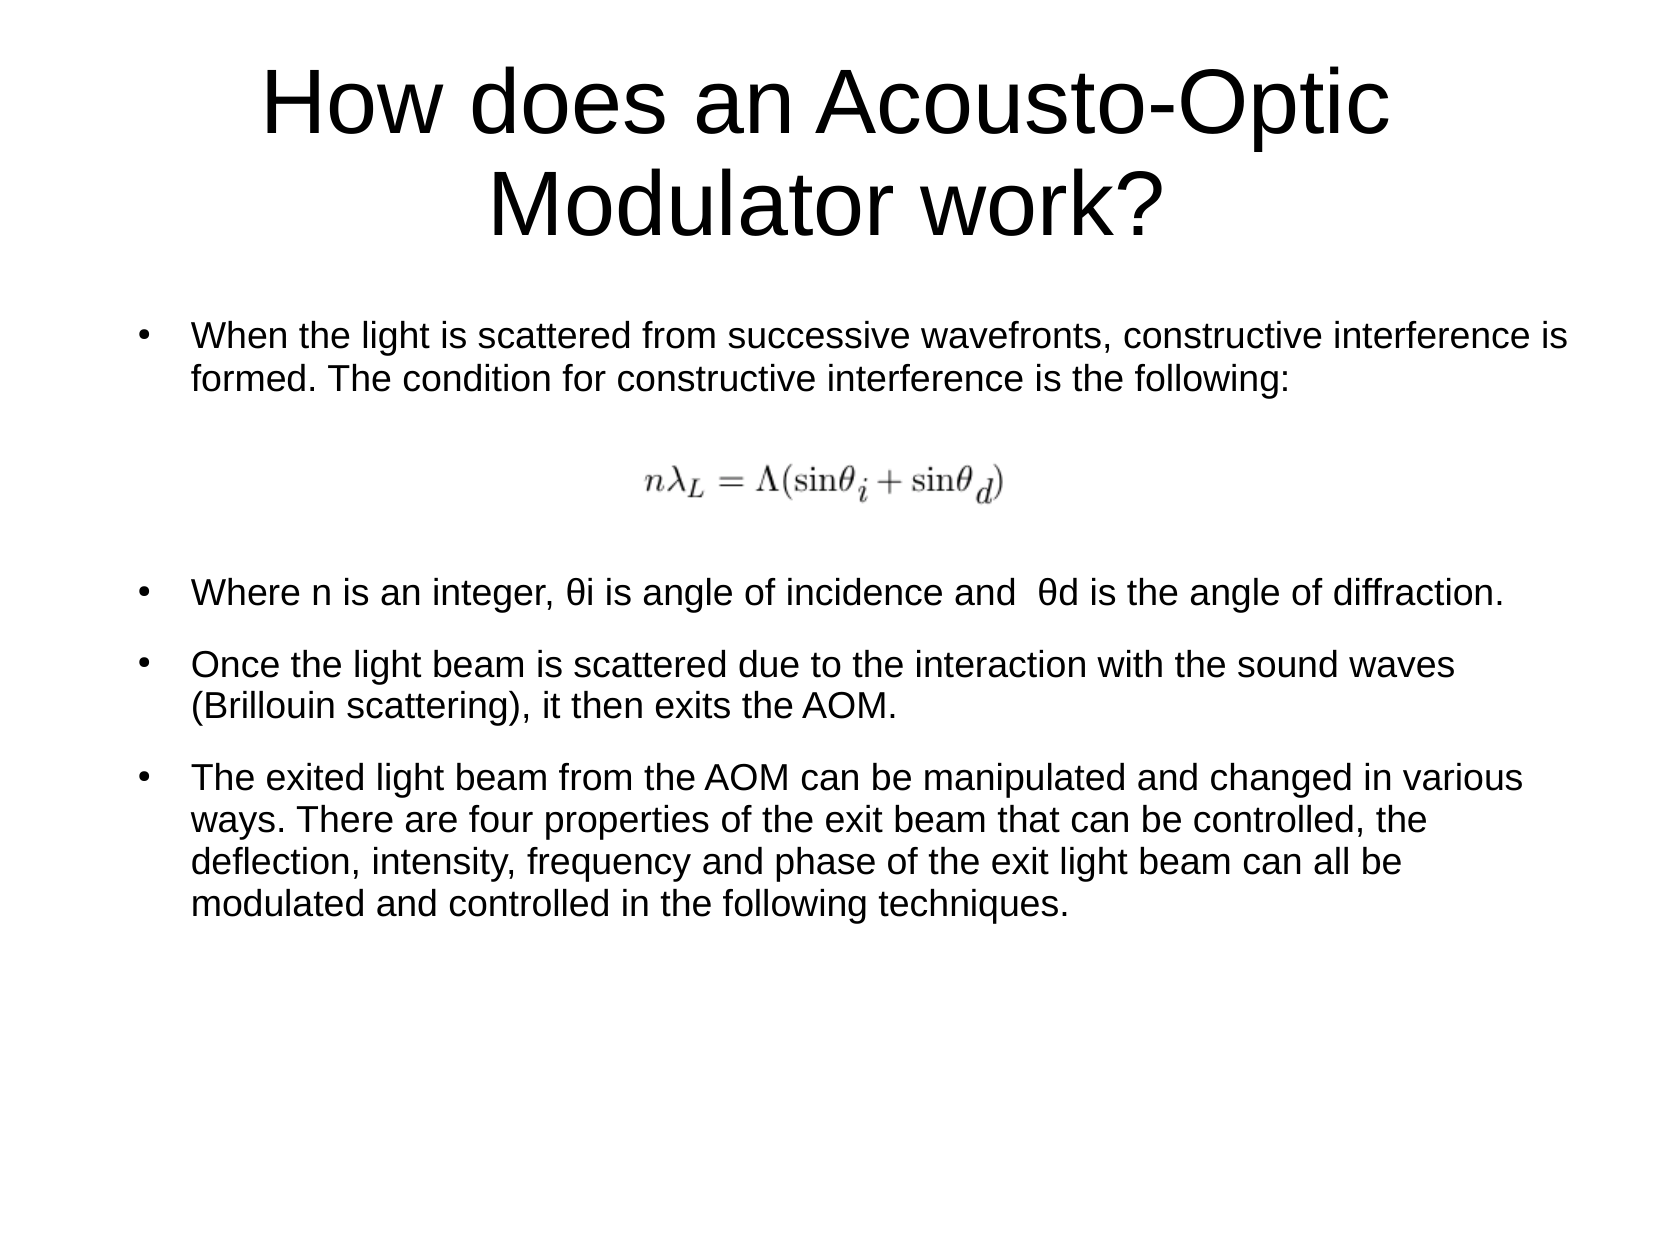

How does an Acousto-Optic Modulator work?
# When the light is scattered from successive wavefronts, constructive interference is formed. The condition for constructive interference is the following:
Where n is an integer, θi is angle of incidence and θd is the angle of diffraction.
Once the light beam is scattered due to the interaction with the sound waves (Brillouin scattering), it then exits the AOM.
The exited light beam from the AOM can be manipulated and changed in various ways. There are four properties of the exit beam that can be controlled, the deflection, intensity, frequency and phase of the exit light beam can all be modulated and controlled in the following techniques.